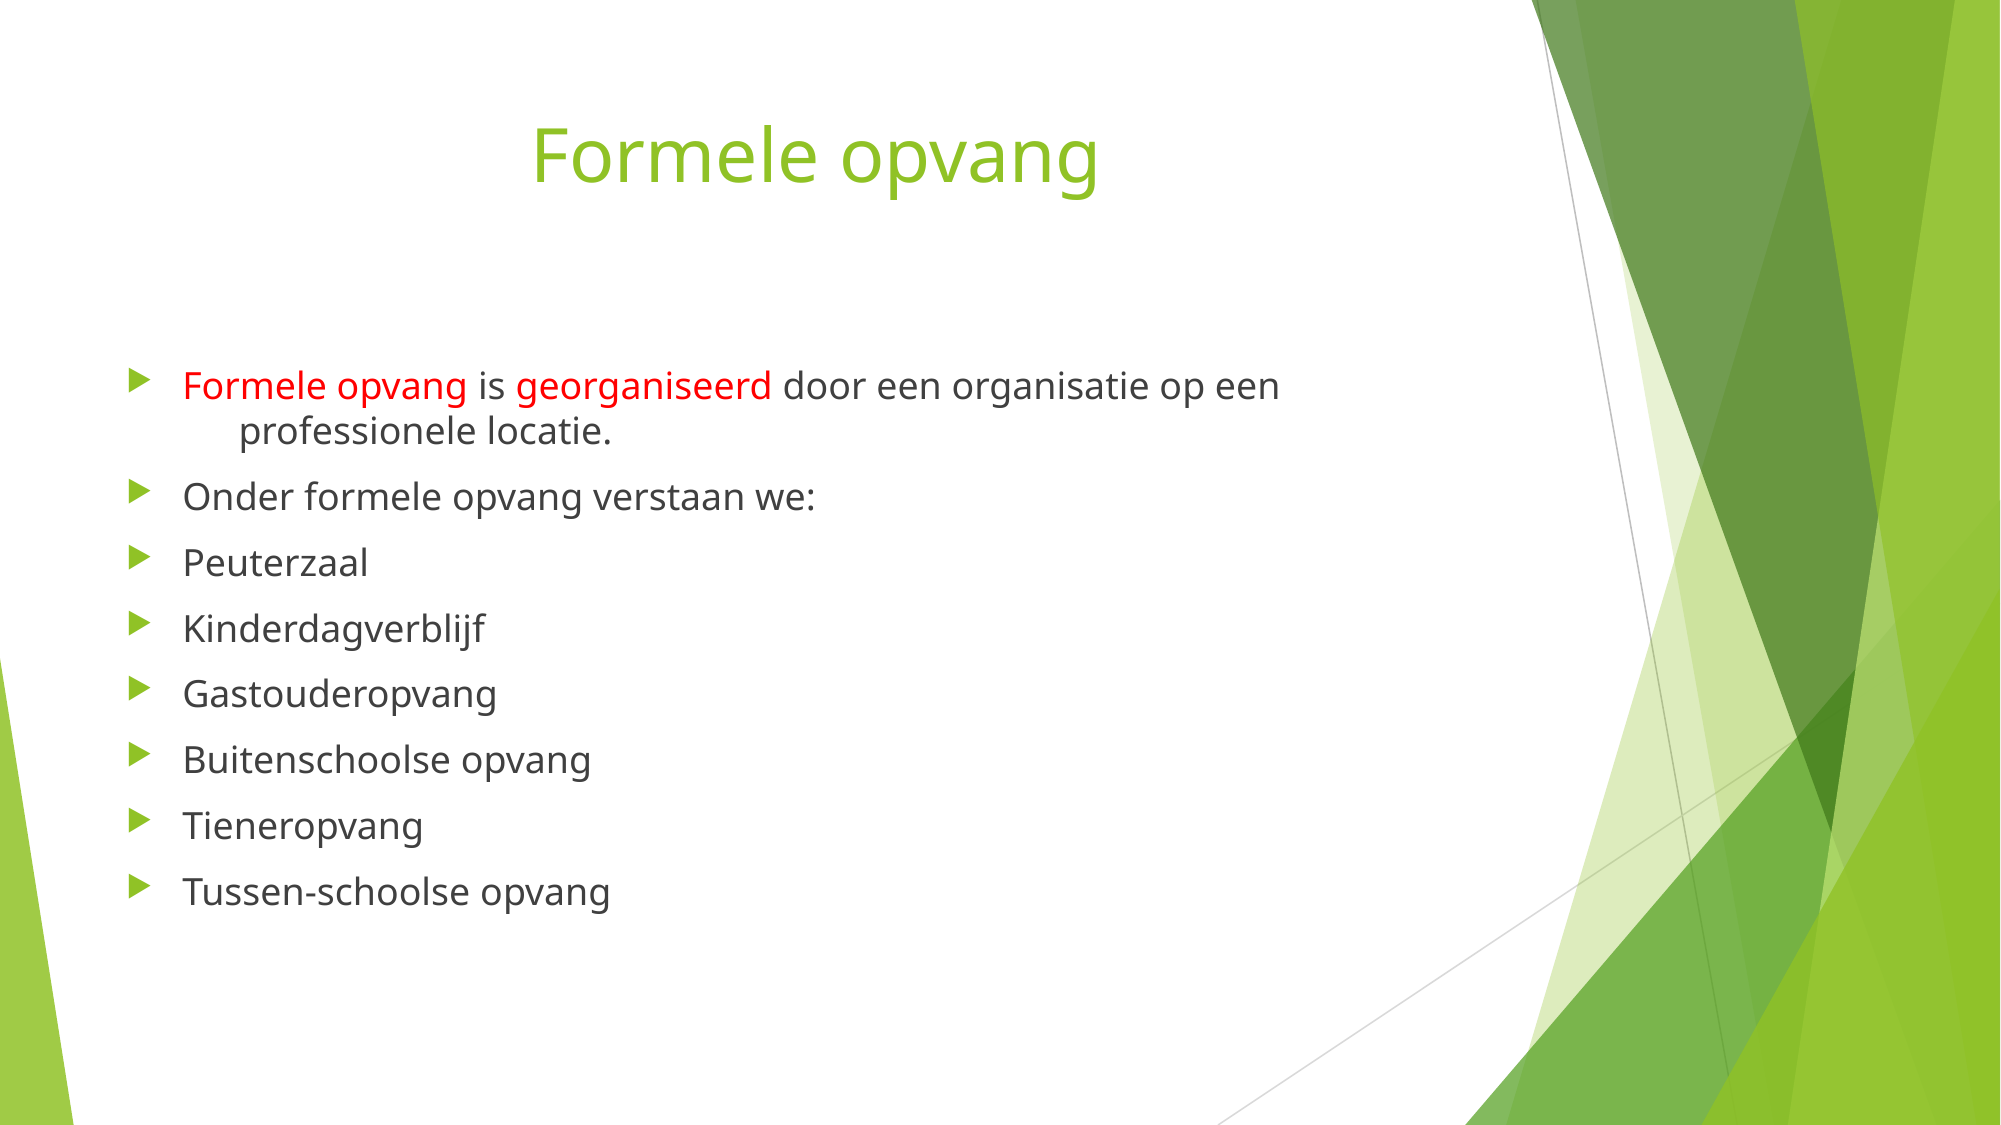

# Formele opvang
Formele opvang is georganiseerd door een organisatie op een professionele locatie.
Onder formele opvang verstaan we:
Peuterzaal
Kinderdagverblijf
Gastouderopvang
Buitenschoolse opvang
Tieneropvang
Tussen-schoolse opvang